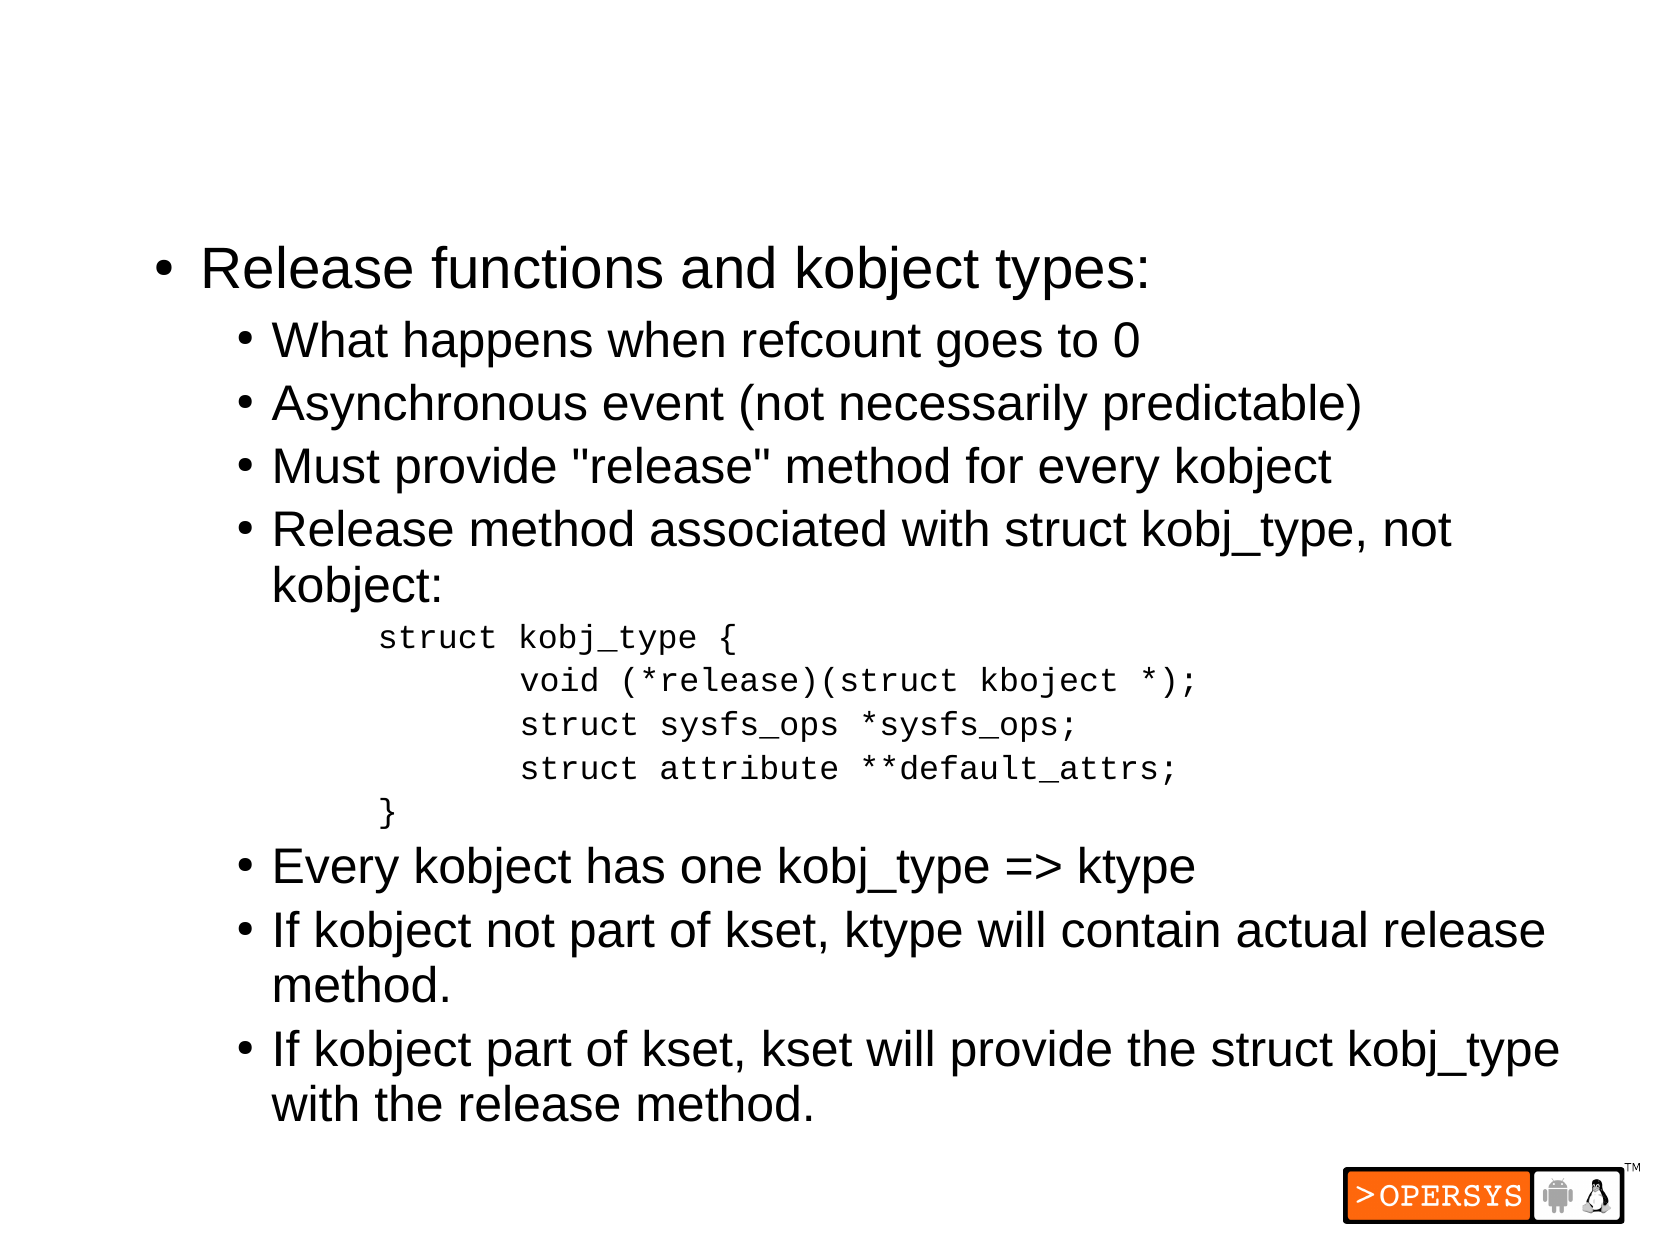

# Release functions and kobject types:
What happens when refcount goes to 0
Asynchronous event (not necessarily predictable)
Must provide "release" method for every kobject
Release method associated with struct kobj_type, not kobject:
struct kobj_type {
void (*release)(struct kboject *);
struct sysfs_ops *sysfs_ops;
struct attribute **default_attrs;
}
Every kobject has one kobj_type => ktype
If kobject not part of kset, ktype will contain actual release method.
If kobject part of kset, kset will provide the struct kobj_type with the release method.